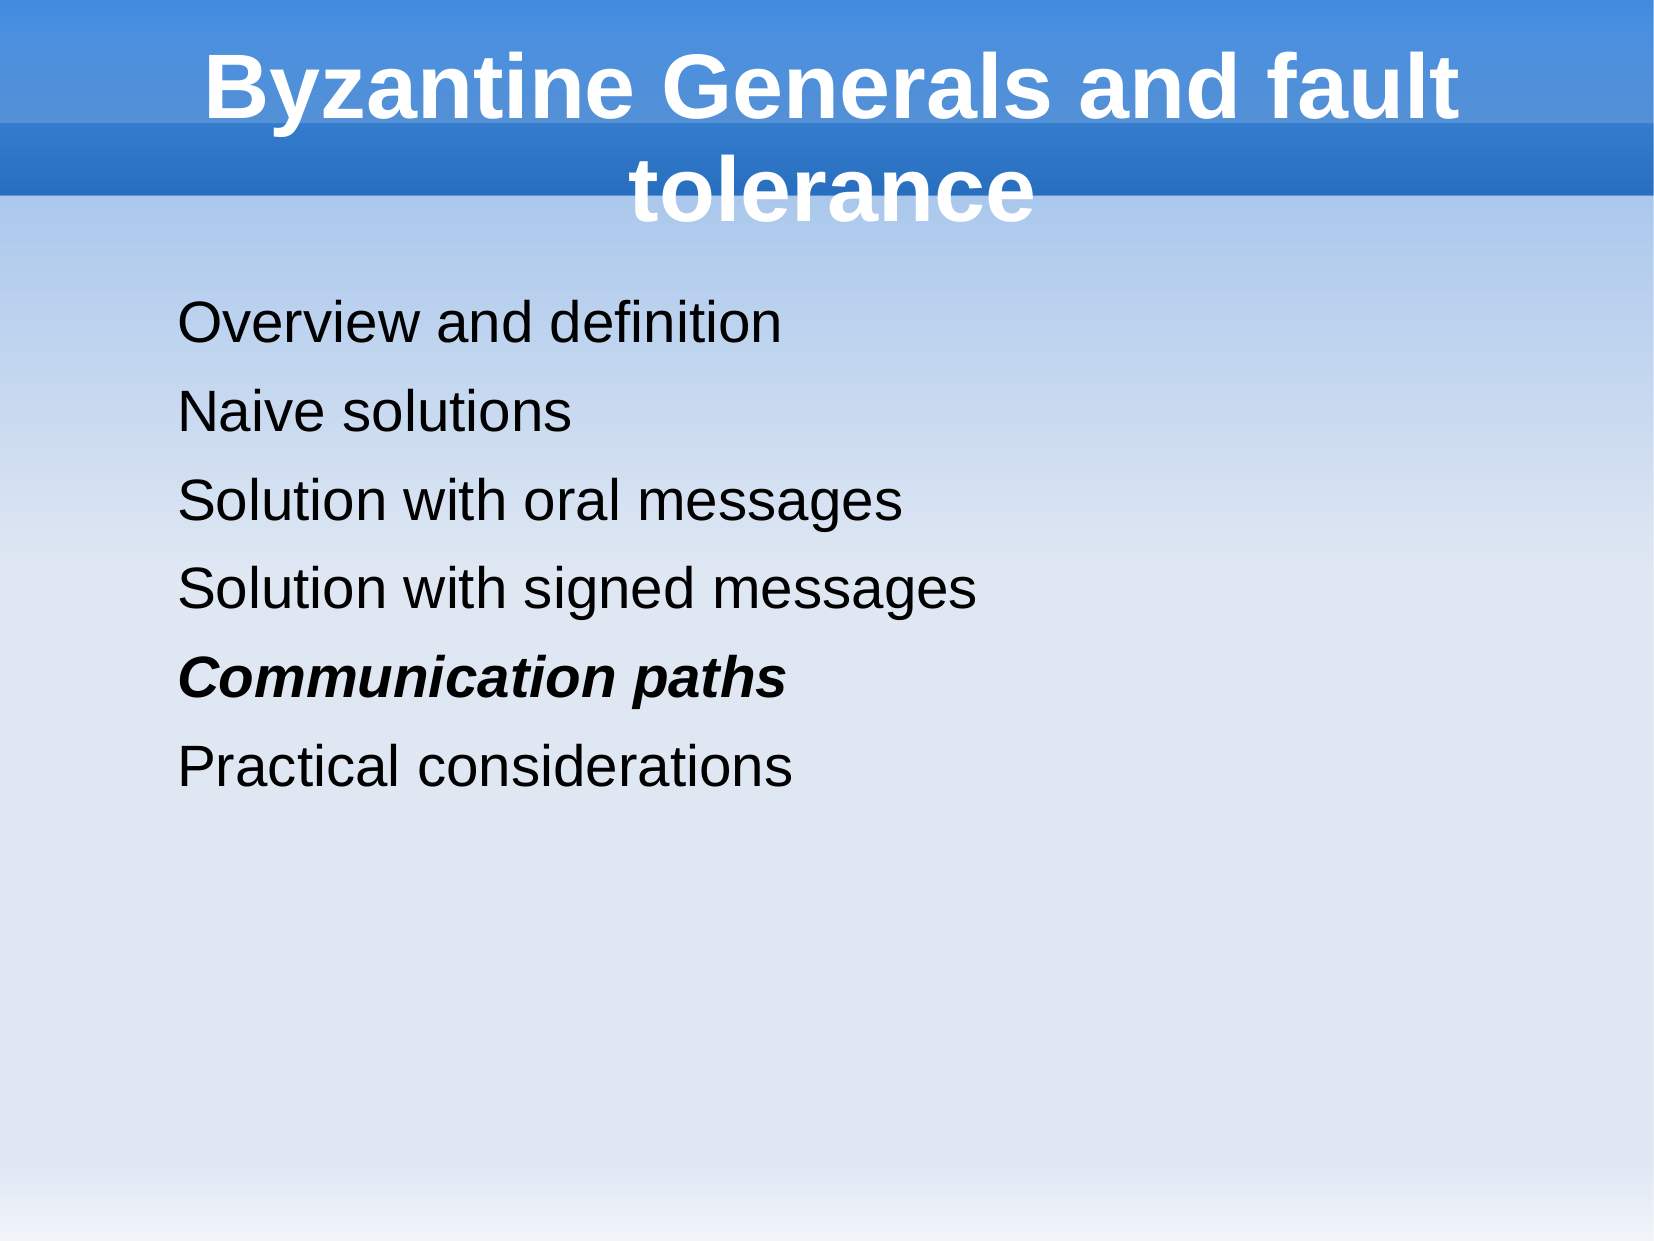

# Byzantine Generals and fault tolerance
Overview and definition
Naive solutions
Solution with oral messages
Solution with signed messages
Communication paths
Practical considerations